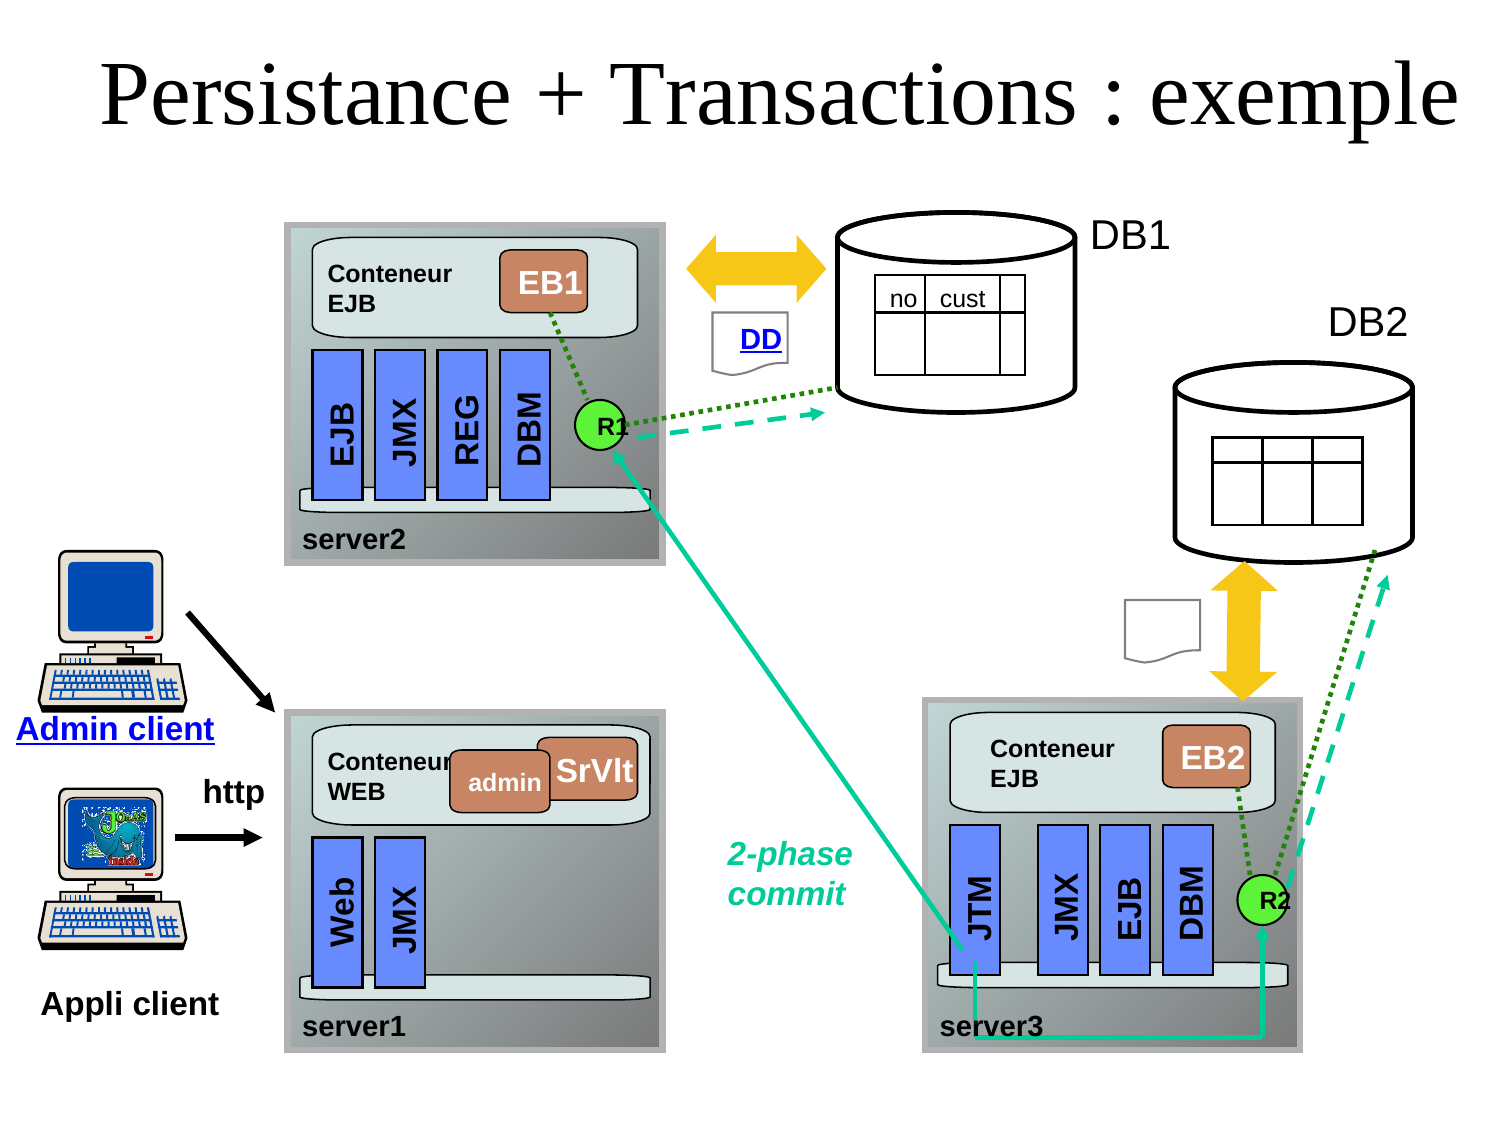

# Persistance + Transactions : exemple
DB1
Conteneur
EJB
EB1
no
cust
DB2
R1
R2
DD
EJB
JMX
REG
DBM
2-phase
commit
server2
Admin client
Conteneur
EJB
EB2
Conteneur
WEB
SrVlt
admin
http
JTM
JMX
EJB
DBM
JMX
Web
Appli client
server1
server3